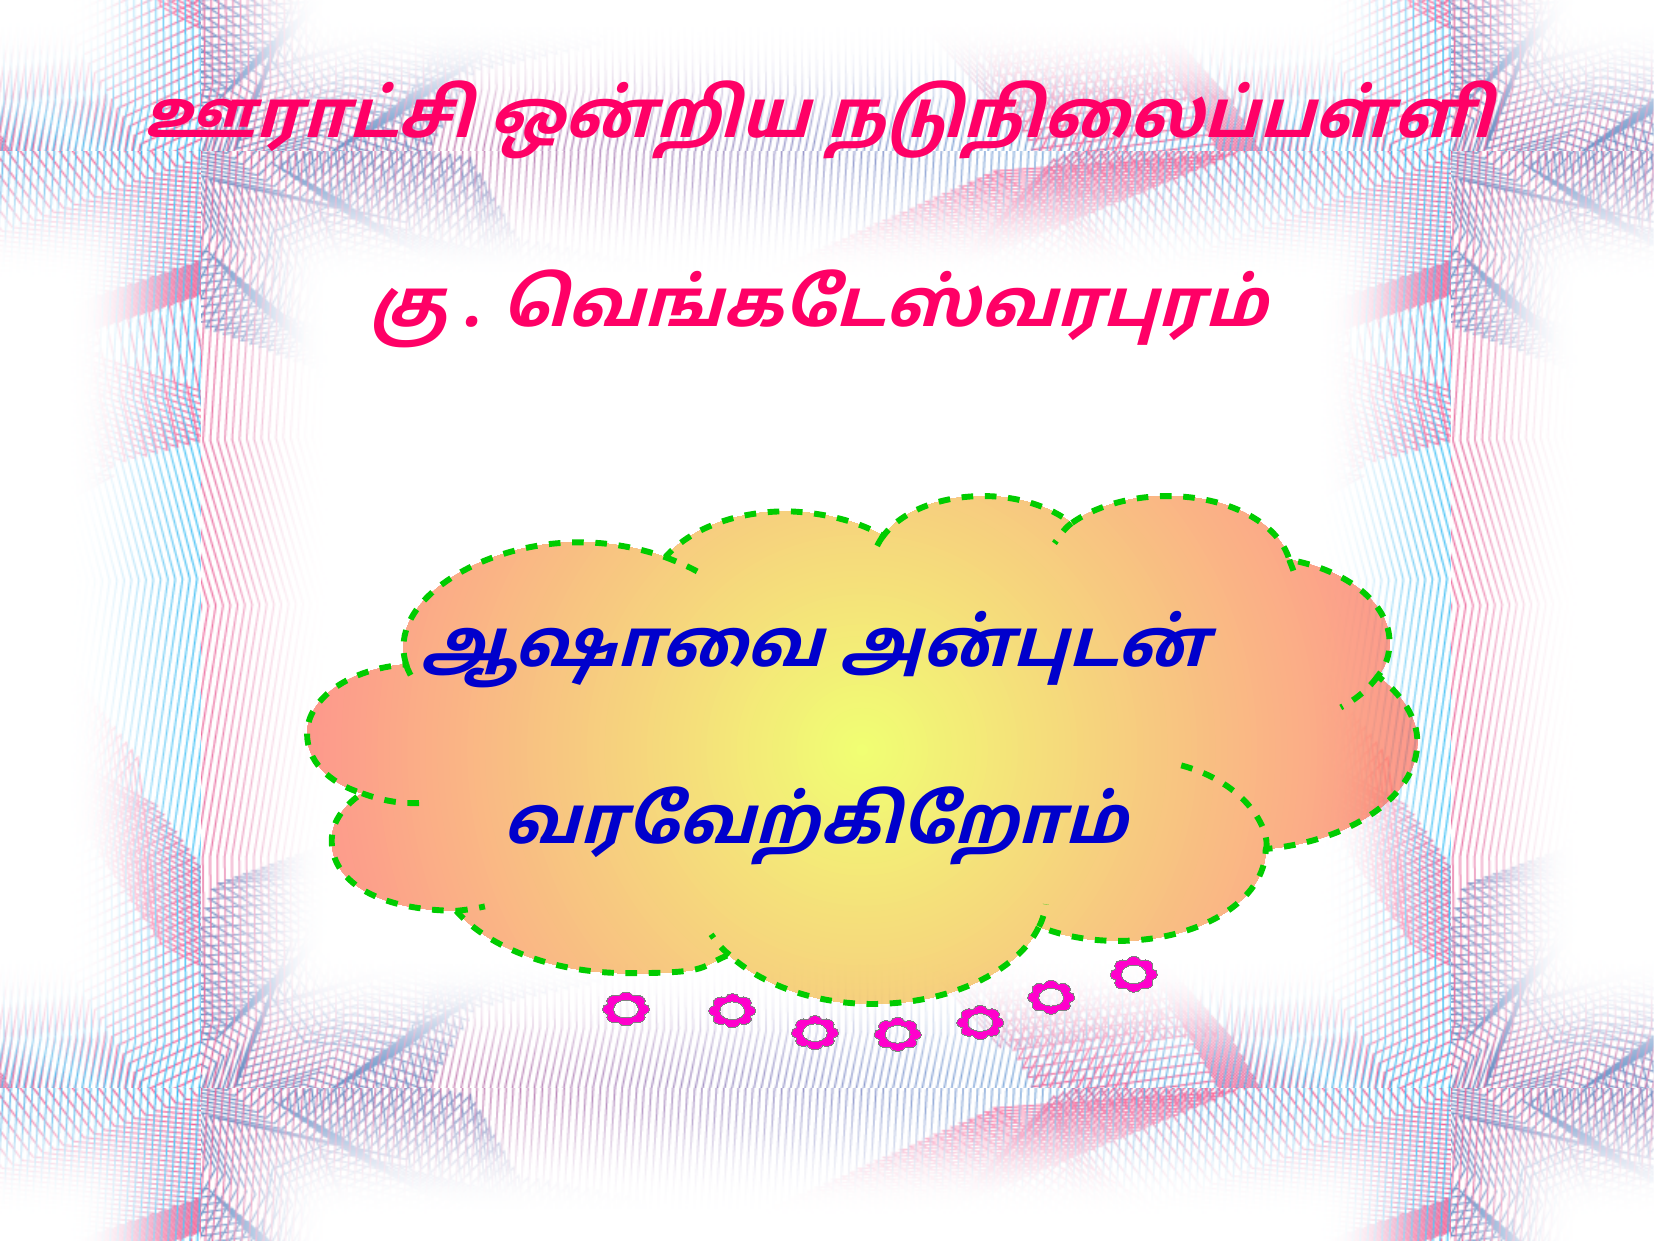

# ஊராட்சி ஒன்றிய நடுநிலைப்பள்ளி
கு . வெங்கடேஸ்வரபுரம்
ஆஷாவை அன்புடன்
வரவேற்கிறோம்